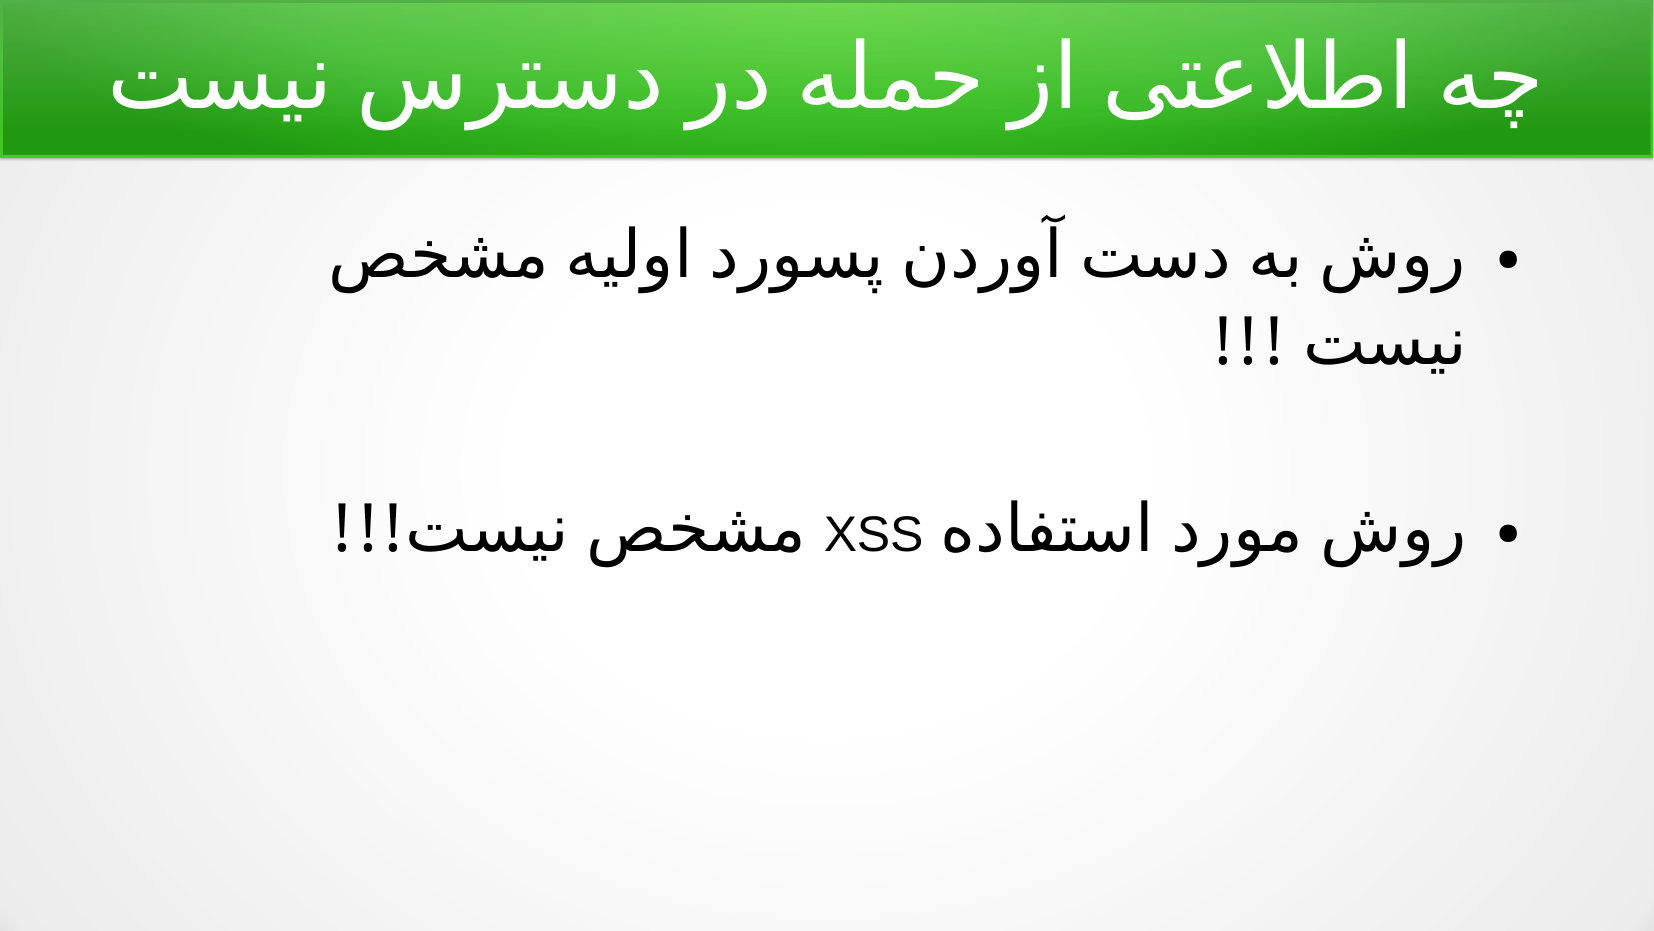

# چه اطلاعتی از حمله در دسترس نیست
روش به دست آوردن پسورد اولیه مشخص نیست !!!
روش مورد استفاده XSS مشخص نیست!!!